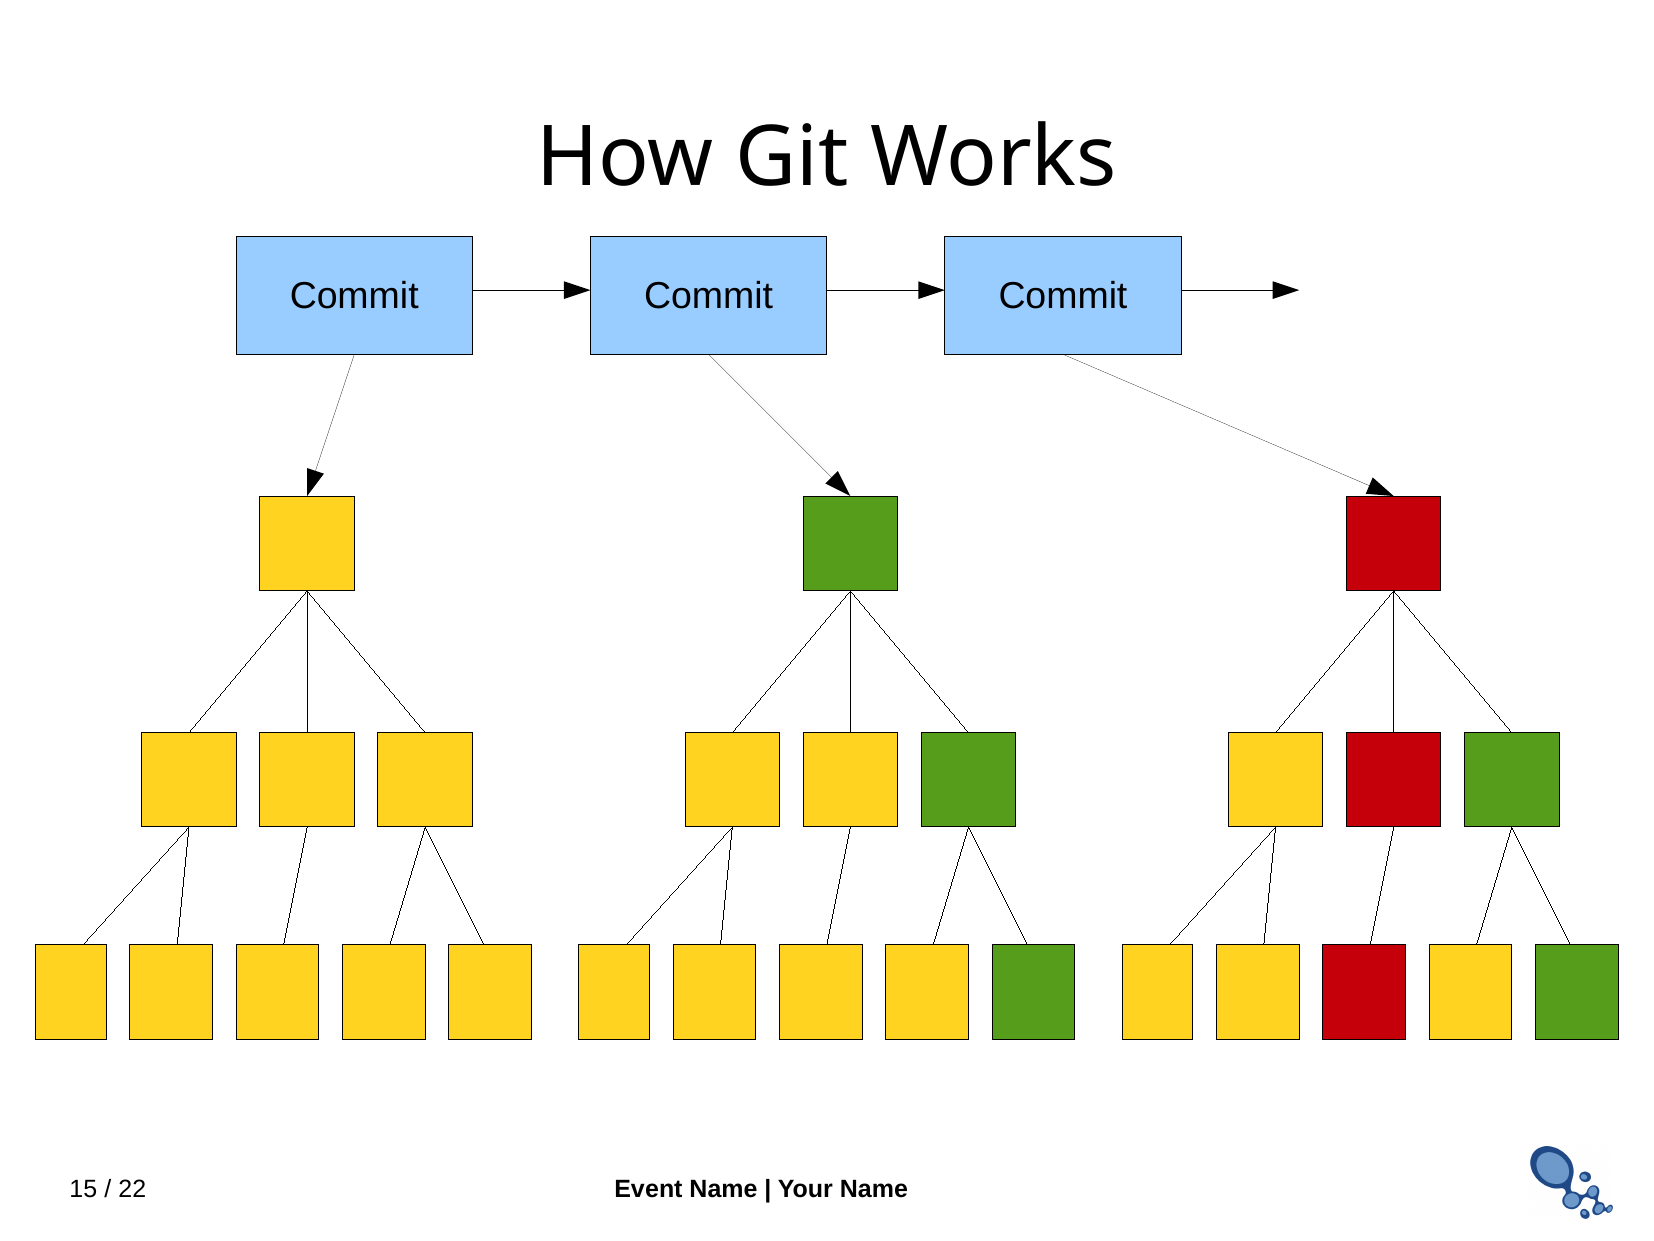

# How Git Works
Commit
Commit
Commit